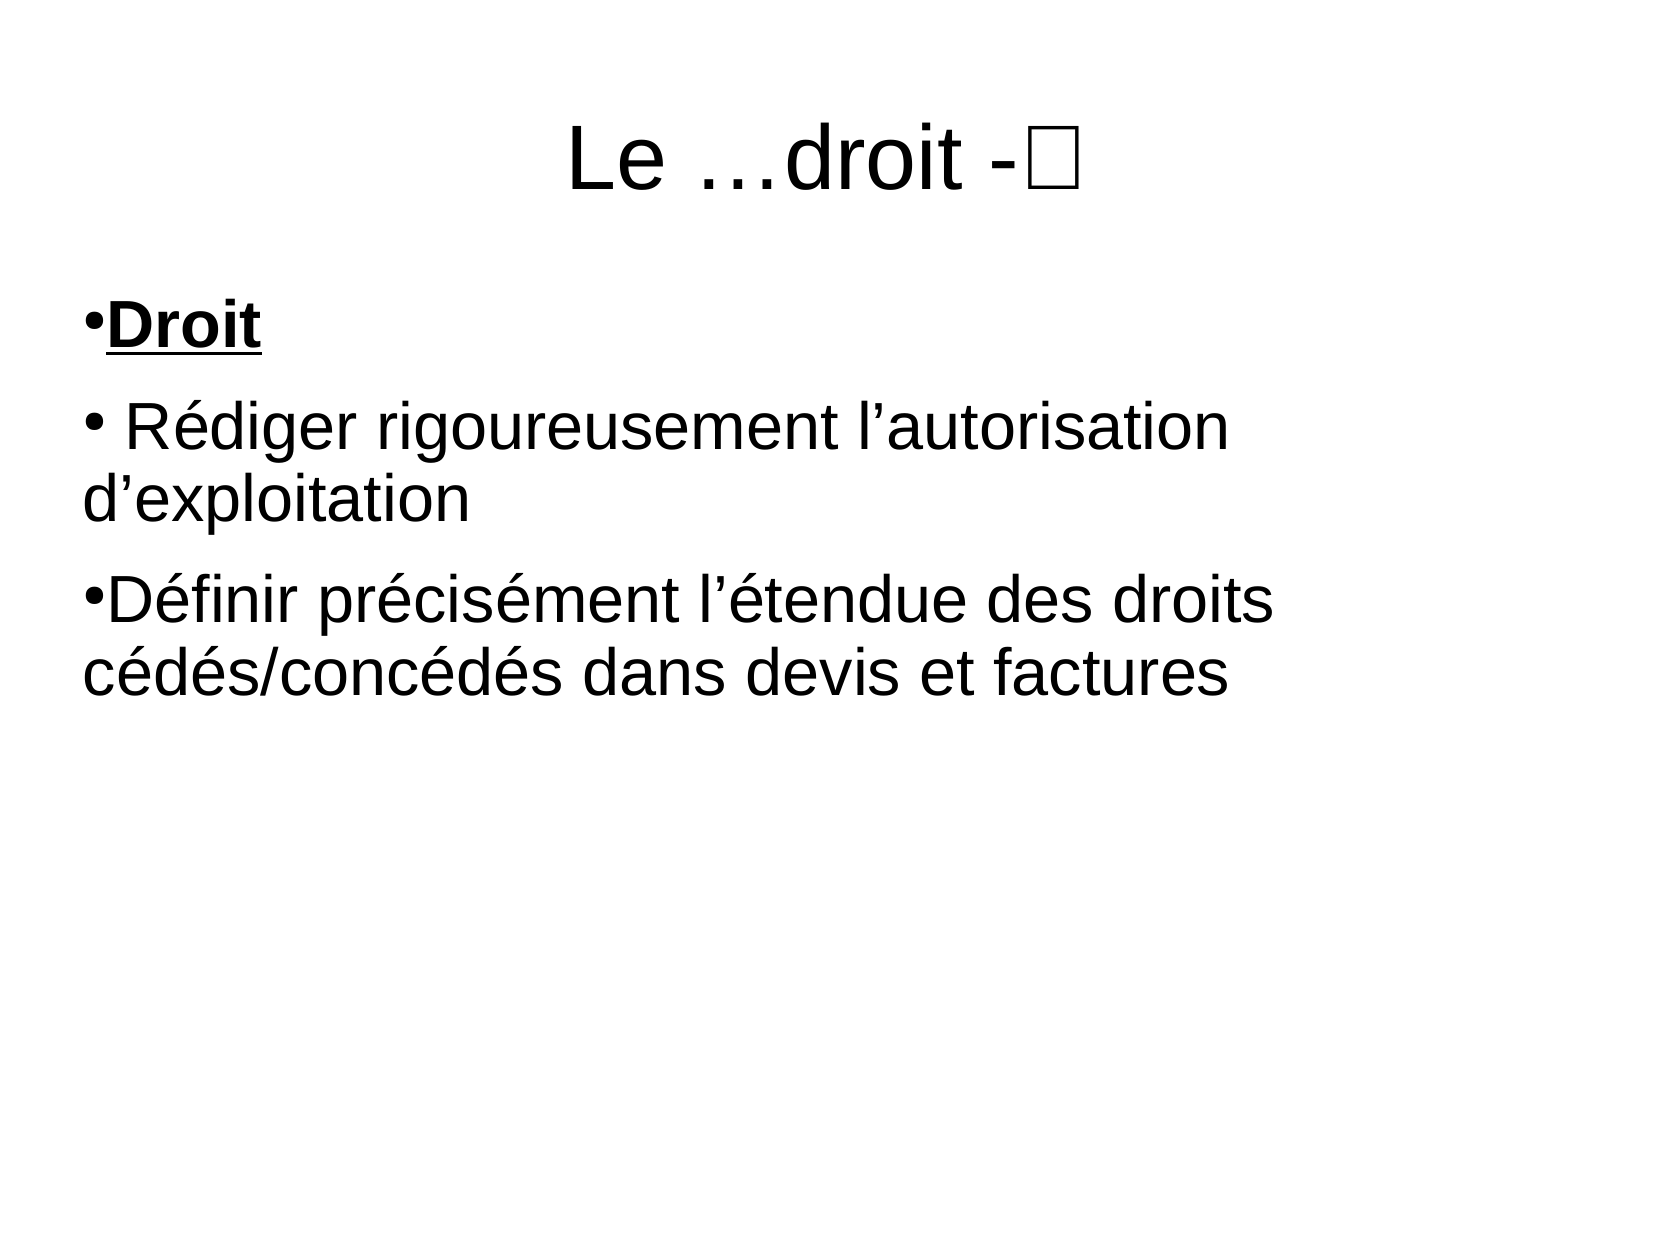

# Le …droit -
Droit
 Rédiger rigoureusement l’autorisation d’exploitation
Définir précisément l’étendue des droits cédés/concédés dans devis et factures